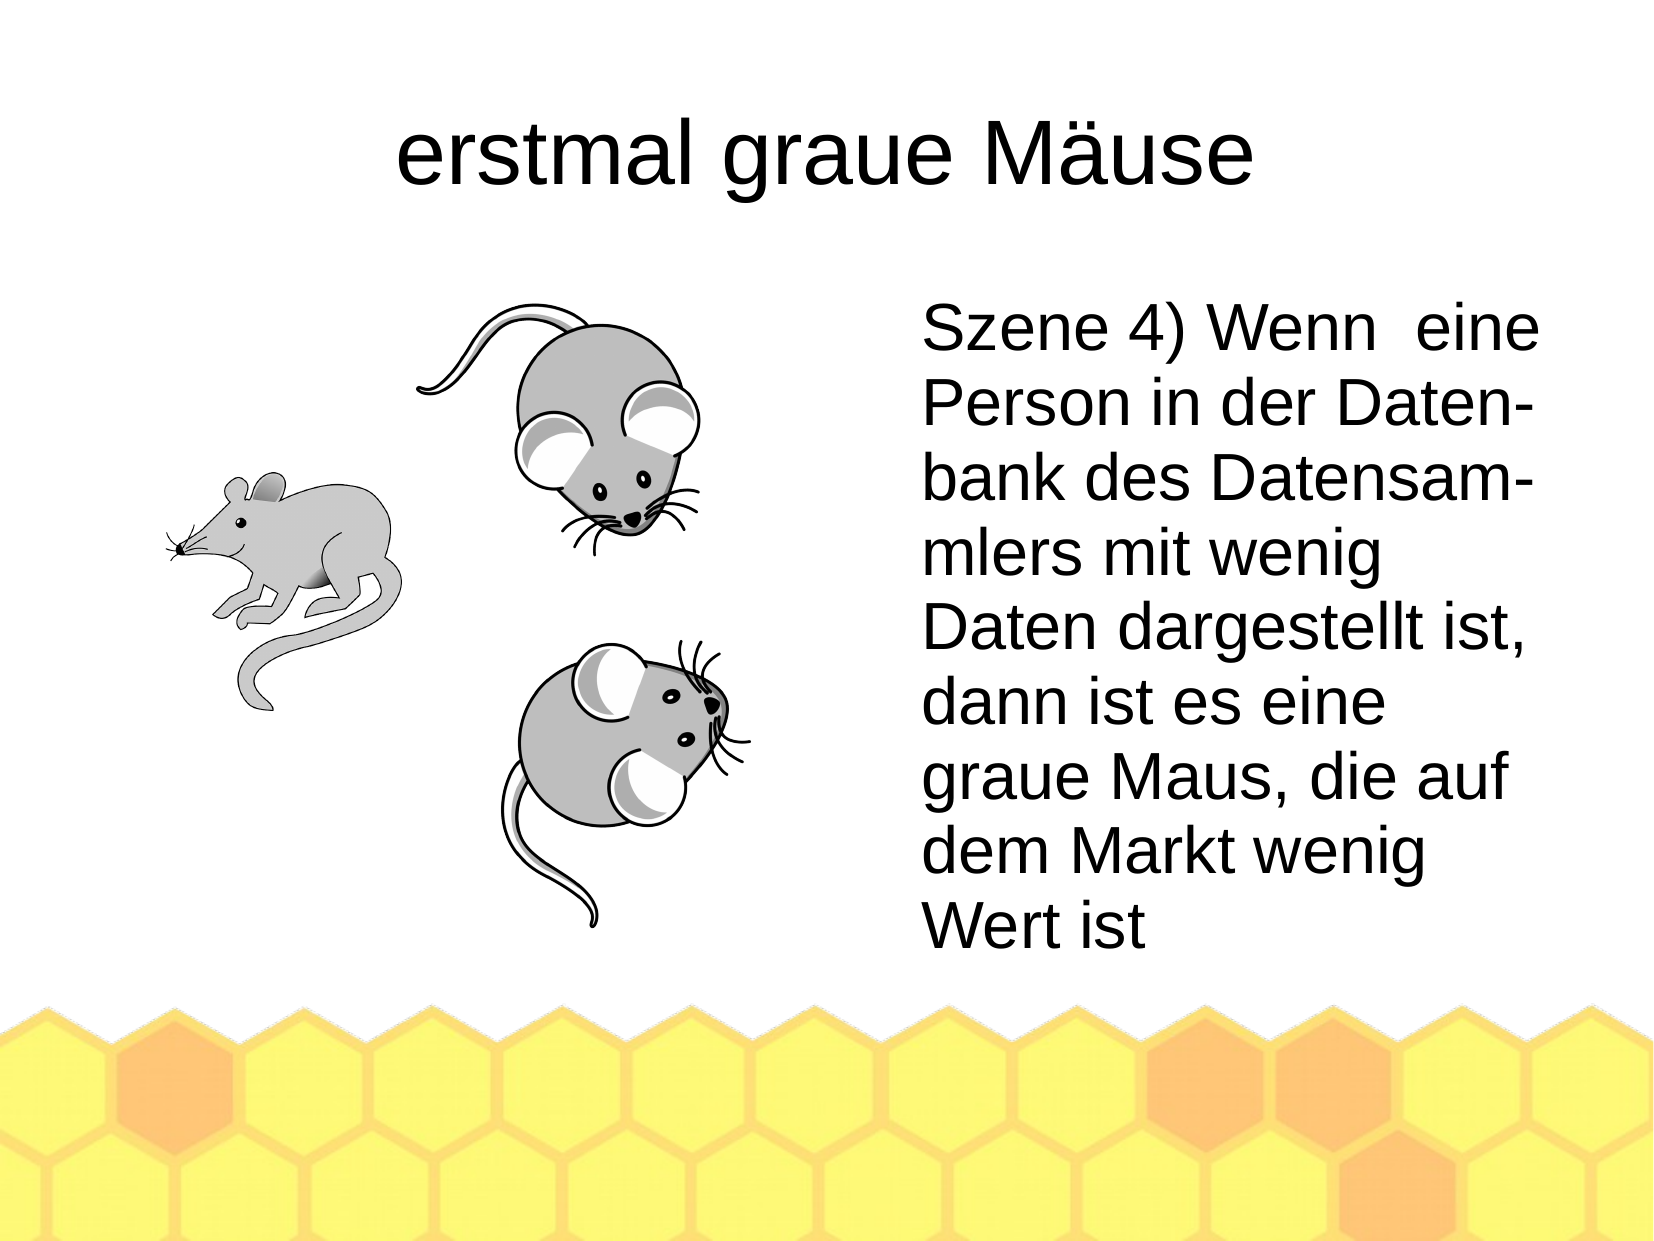

erstmal graue Mäuse
Szene 4) Wenn eine Person in der Daten-bank des Datensam-mlers mit wenig Daten dargestellt ist, dann ist es eine graue Maus, die auf dem Markt wenig Wert ist
#